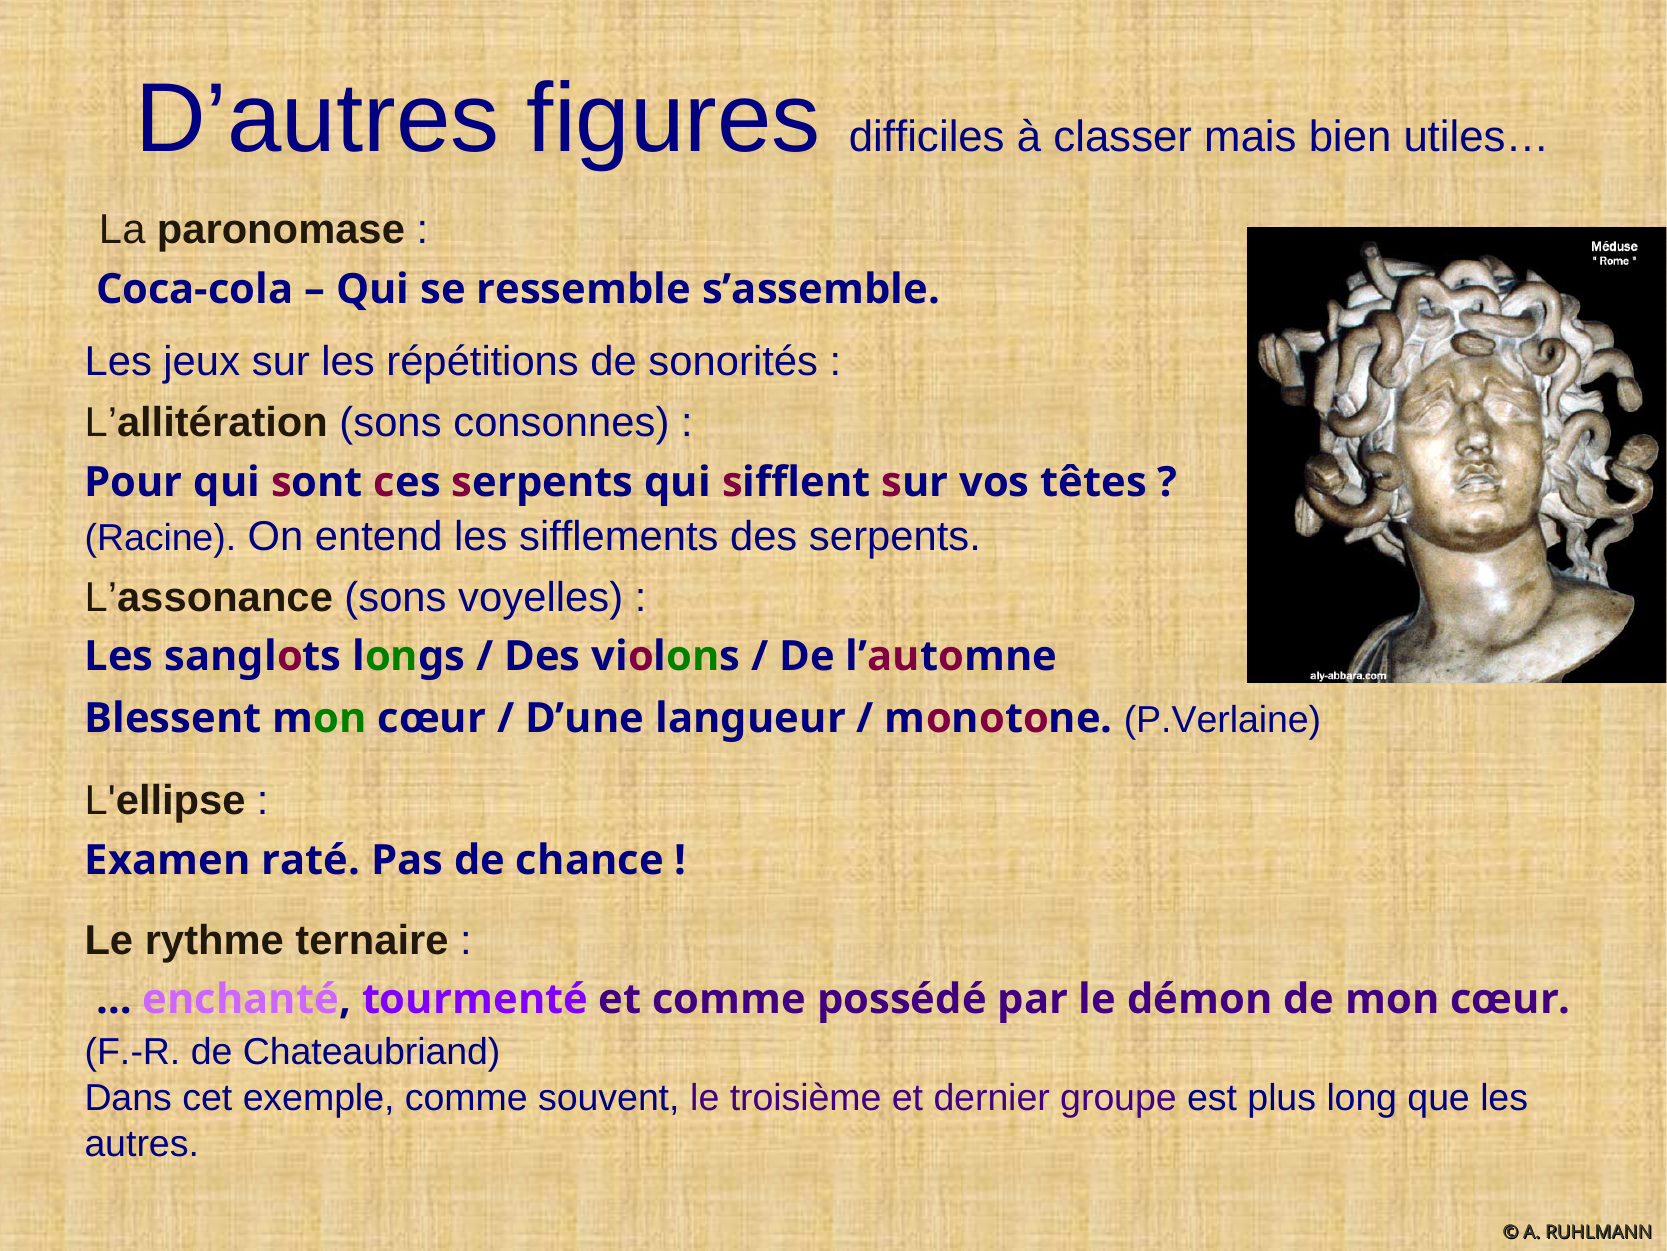

# D’autres figures difficiles à classer mais bien utiles…
La paronomase :
 Coca-cola – Qui se ressemble s’assemble.
Les jeux sur les répétitions de sonorités :
L’allitération (sons consonnes) :
Pour qui sont ces serpents qui sifflent sur vos têtes ?
(Racine). On entend les sifflements des serpents.
L’assonance (sons voyelles) :
Les sanglots longs / Des violons / De l’automne
Blessent mon cœur / D’une langueur / monotone. (P.Verlaine)
L'ellipse :
Examen raté. Pas de chance !
Le rythme ternaire :
 … enchanté, tourmenté et comme possédé par le démon de mon cœur. (F.-R. de Chateaubriand)
Dans cet exemple, comme souvent, le troisième et dernier groupe est plus long que les autres.
© A. RUHLMANN
© A. RUHLMANN